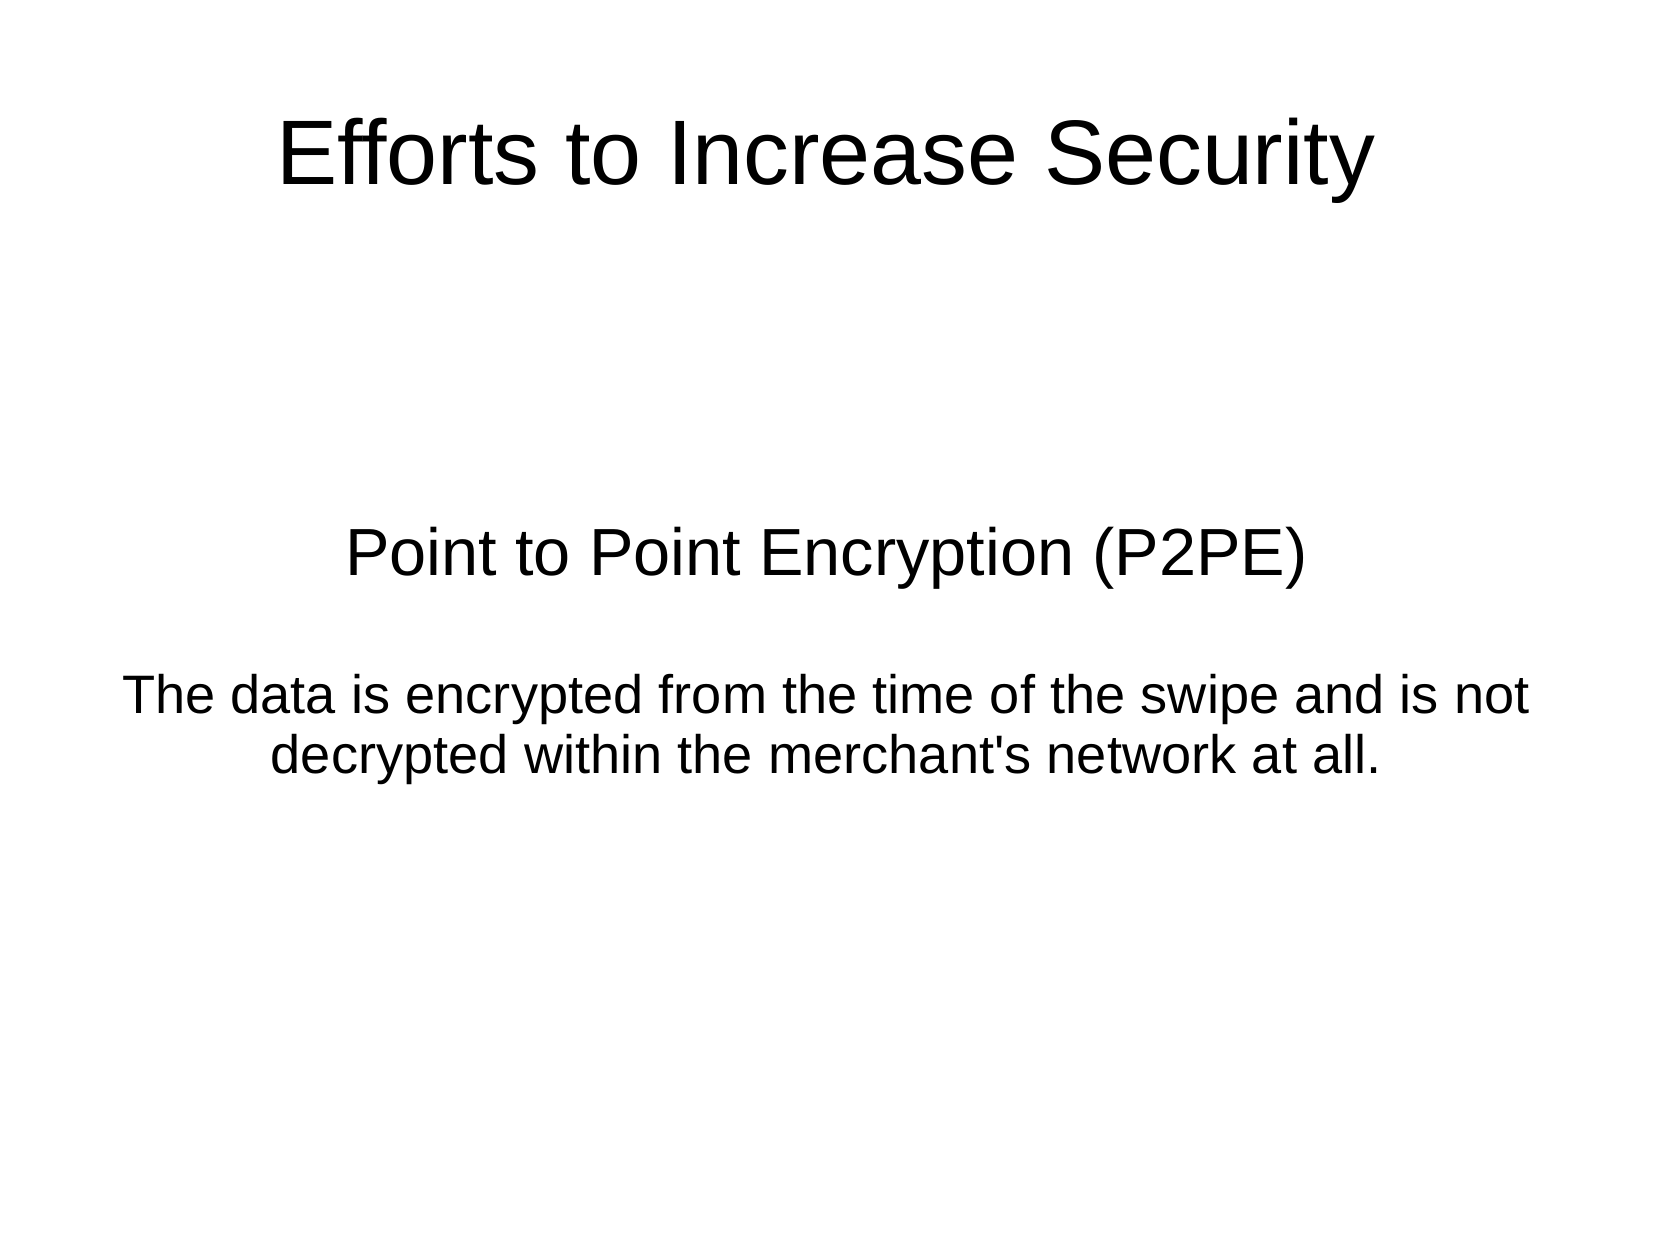

# Efforts to Increase Security
Point to Point Encryption (P2PE)
The data is encrypted from the time of the swipe and is not decrypted within the merchant's network at all.